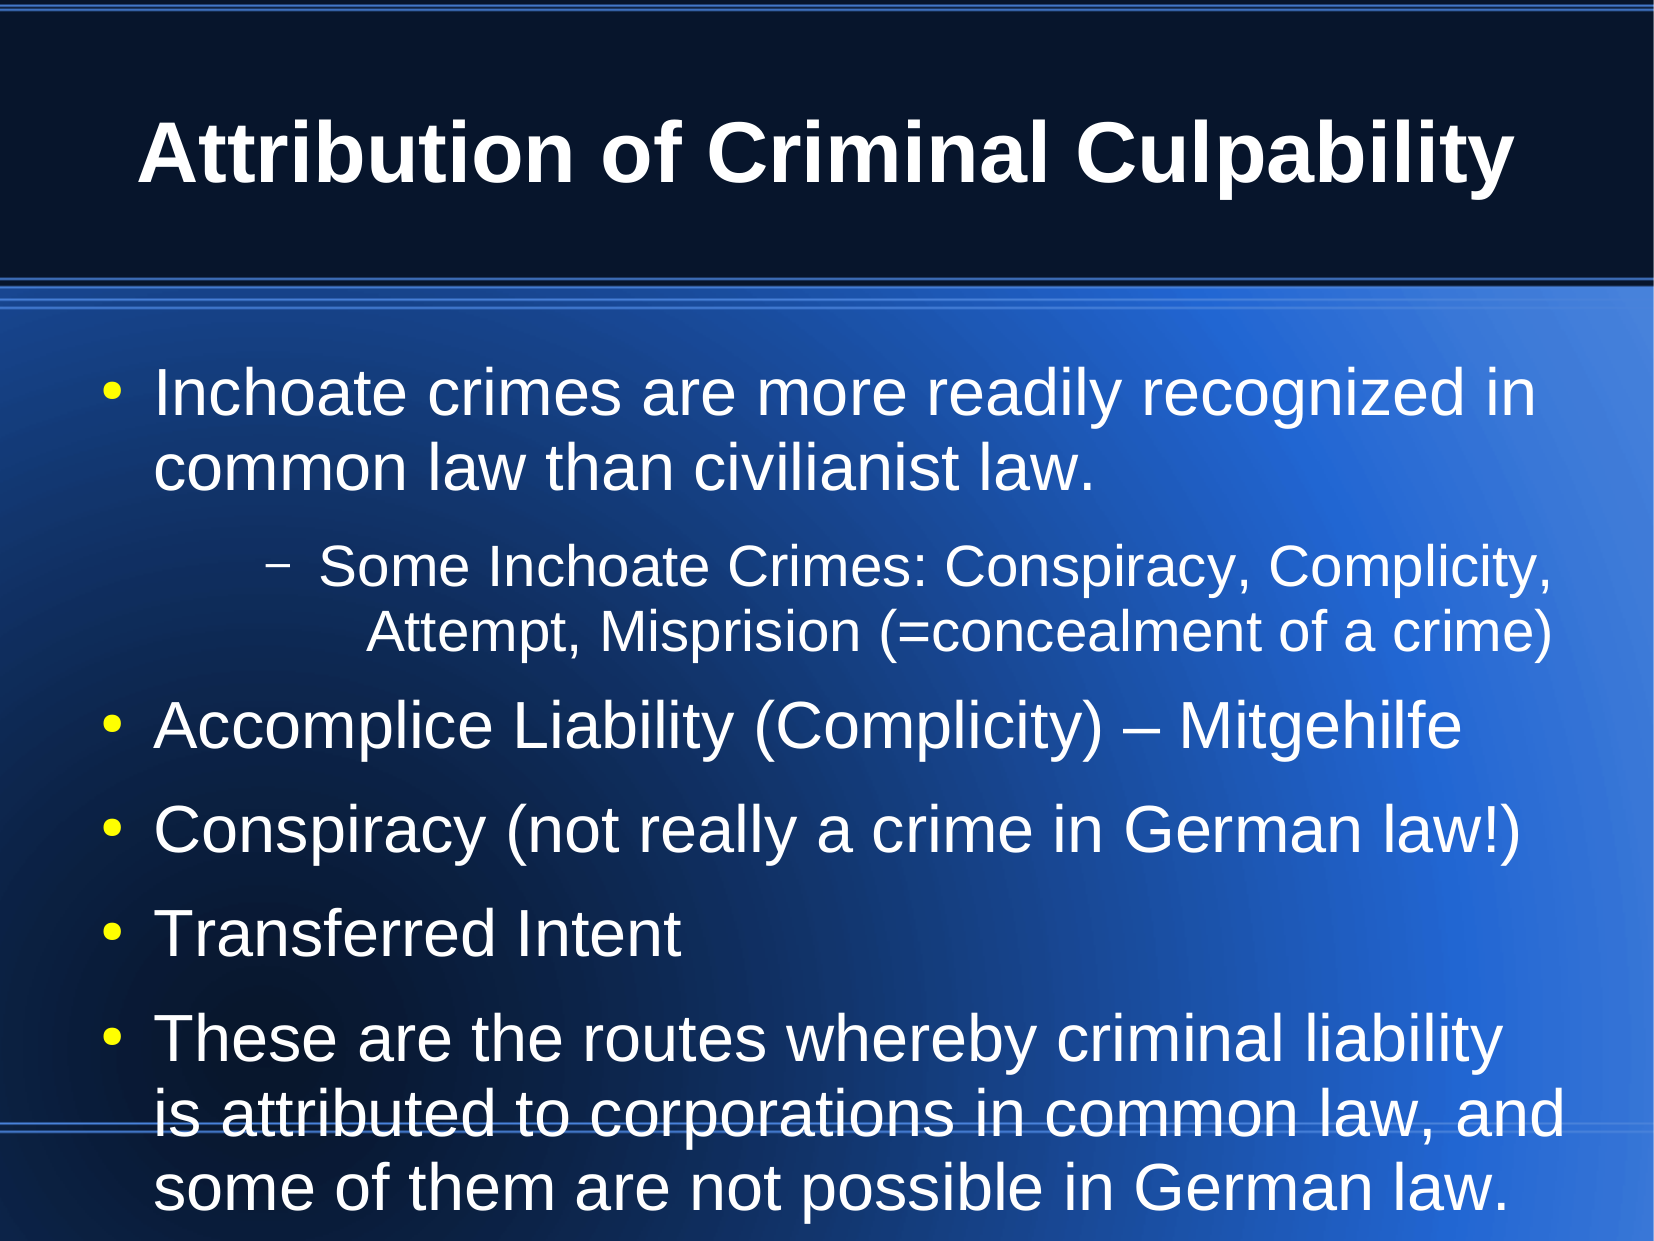

# Attribution of Criminal Culpability
Inchoate crimes are more readily recognized in common law than civilianist law.
Some Inchoate Crimes: Conspiracy, Complicity, Attempt, Misprision (=concealment of a crime)
Accomplice Liability (Complicity) – Mitgehilfe
Conspiracy (not really a crime in German law!)
Transferred Intent
These are the routes whereby criminal liability is attributed to corporations in common law, and some of them are not possible in German law.